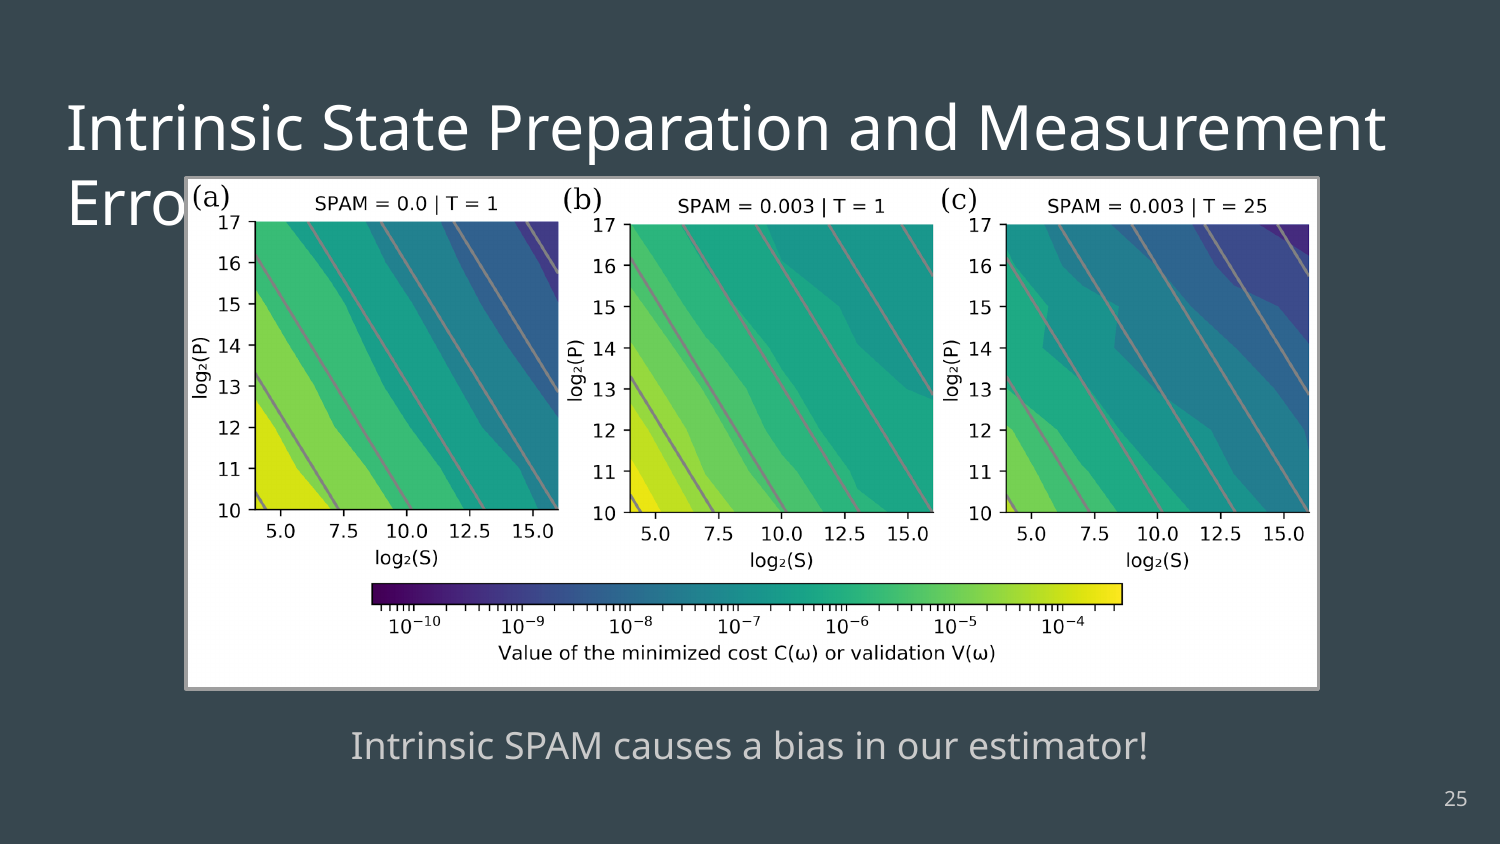

# Intrinsic State Preparation and Measurement Errors
Intrinsic SPAM causes a bias in our estimator!